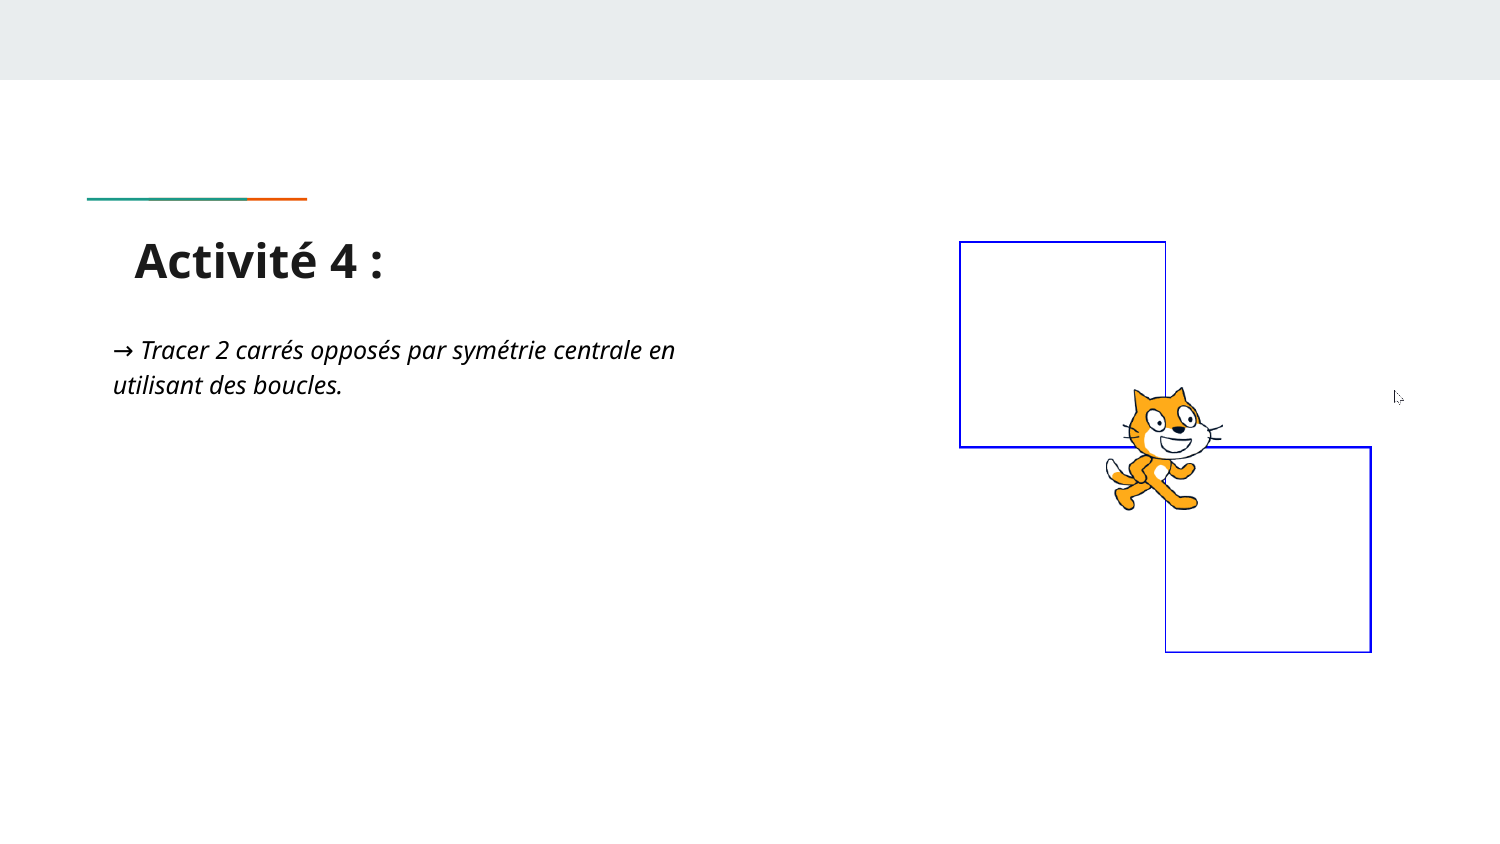

# Activité 4 :
→ Tracer 2 carrés opposés par symétrie centrale en utilisant des boucles.